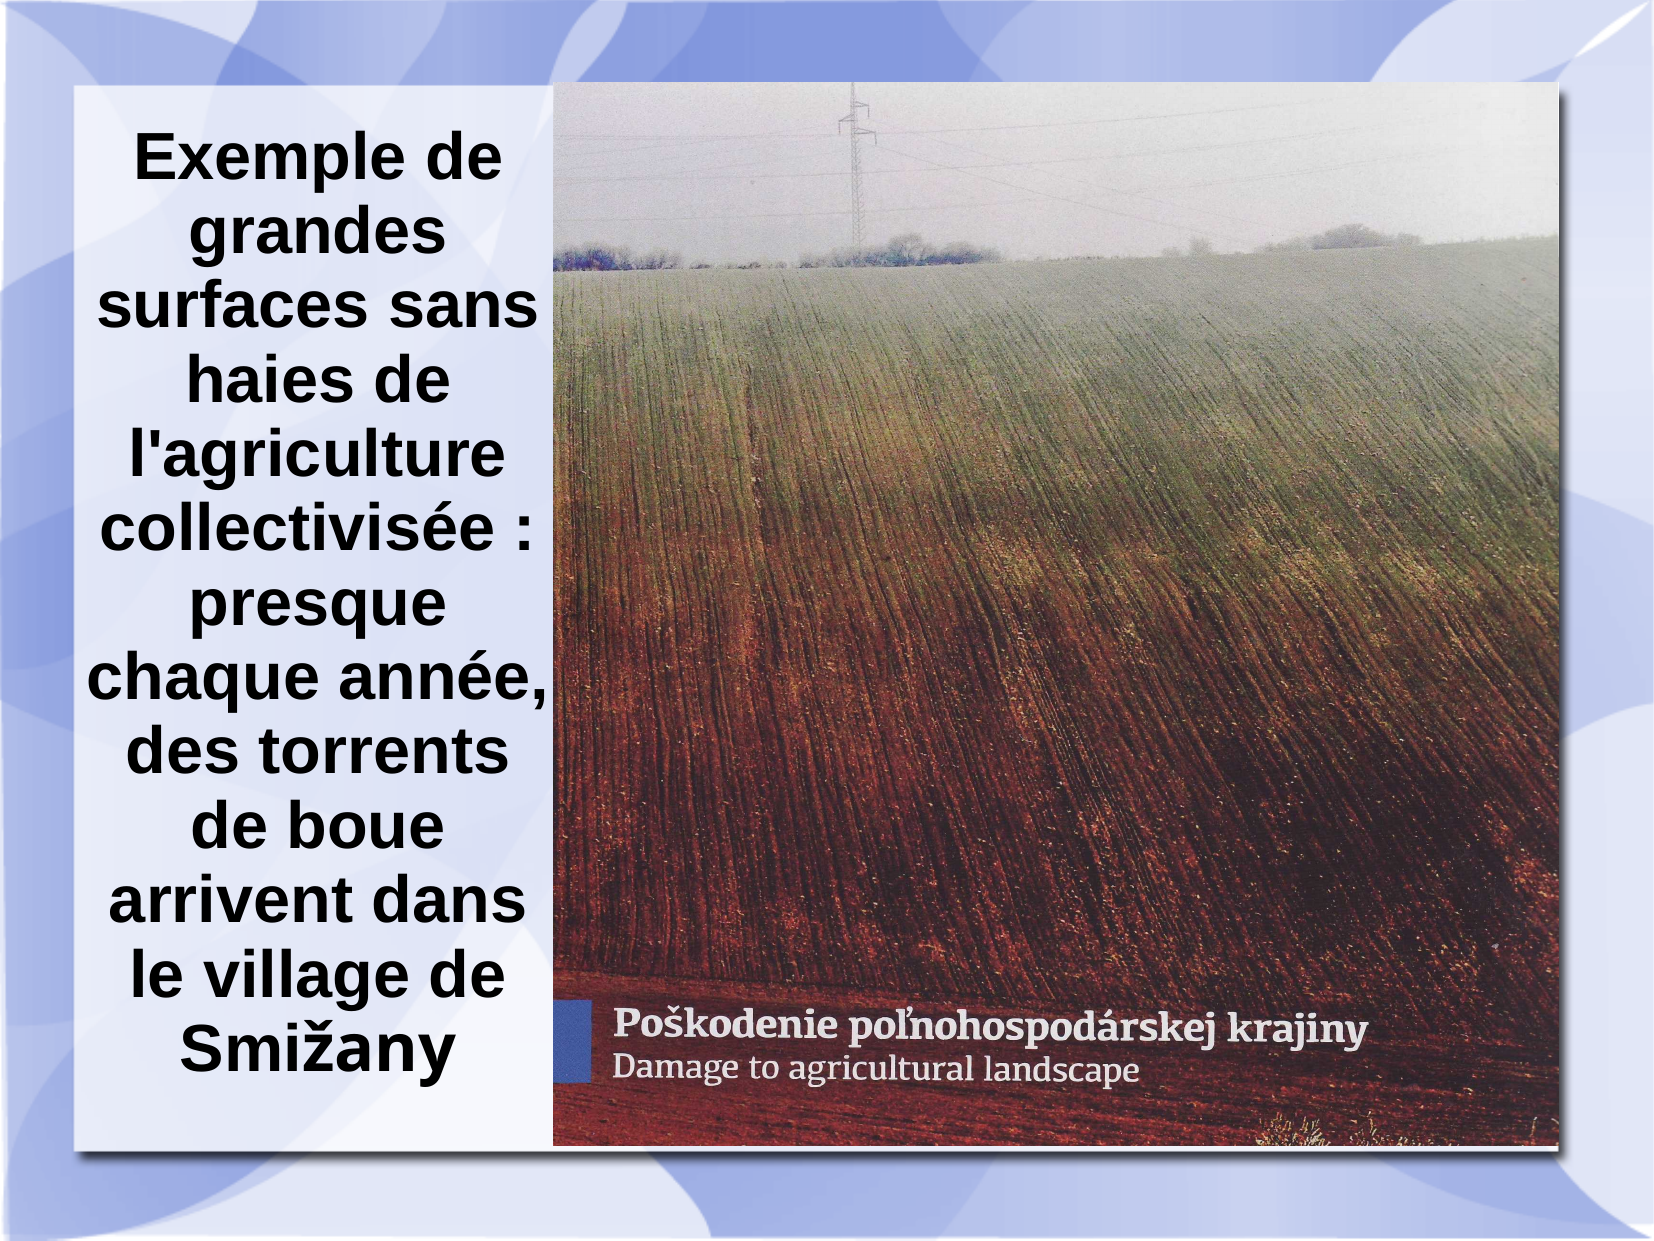

# Exemple de grandes surfaces sans haies de l'agriculture collectivisée : presque chaque année, des torrents de boue arrivent dans le village de Smižany